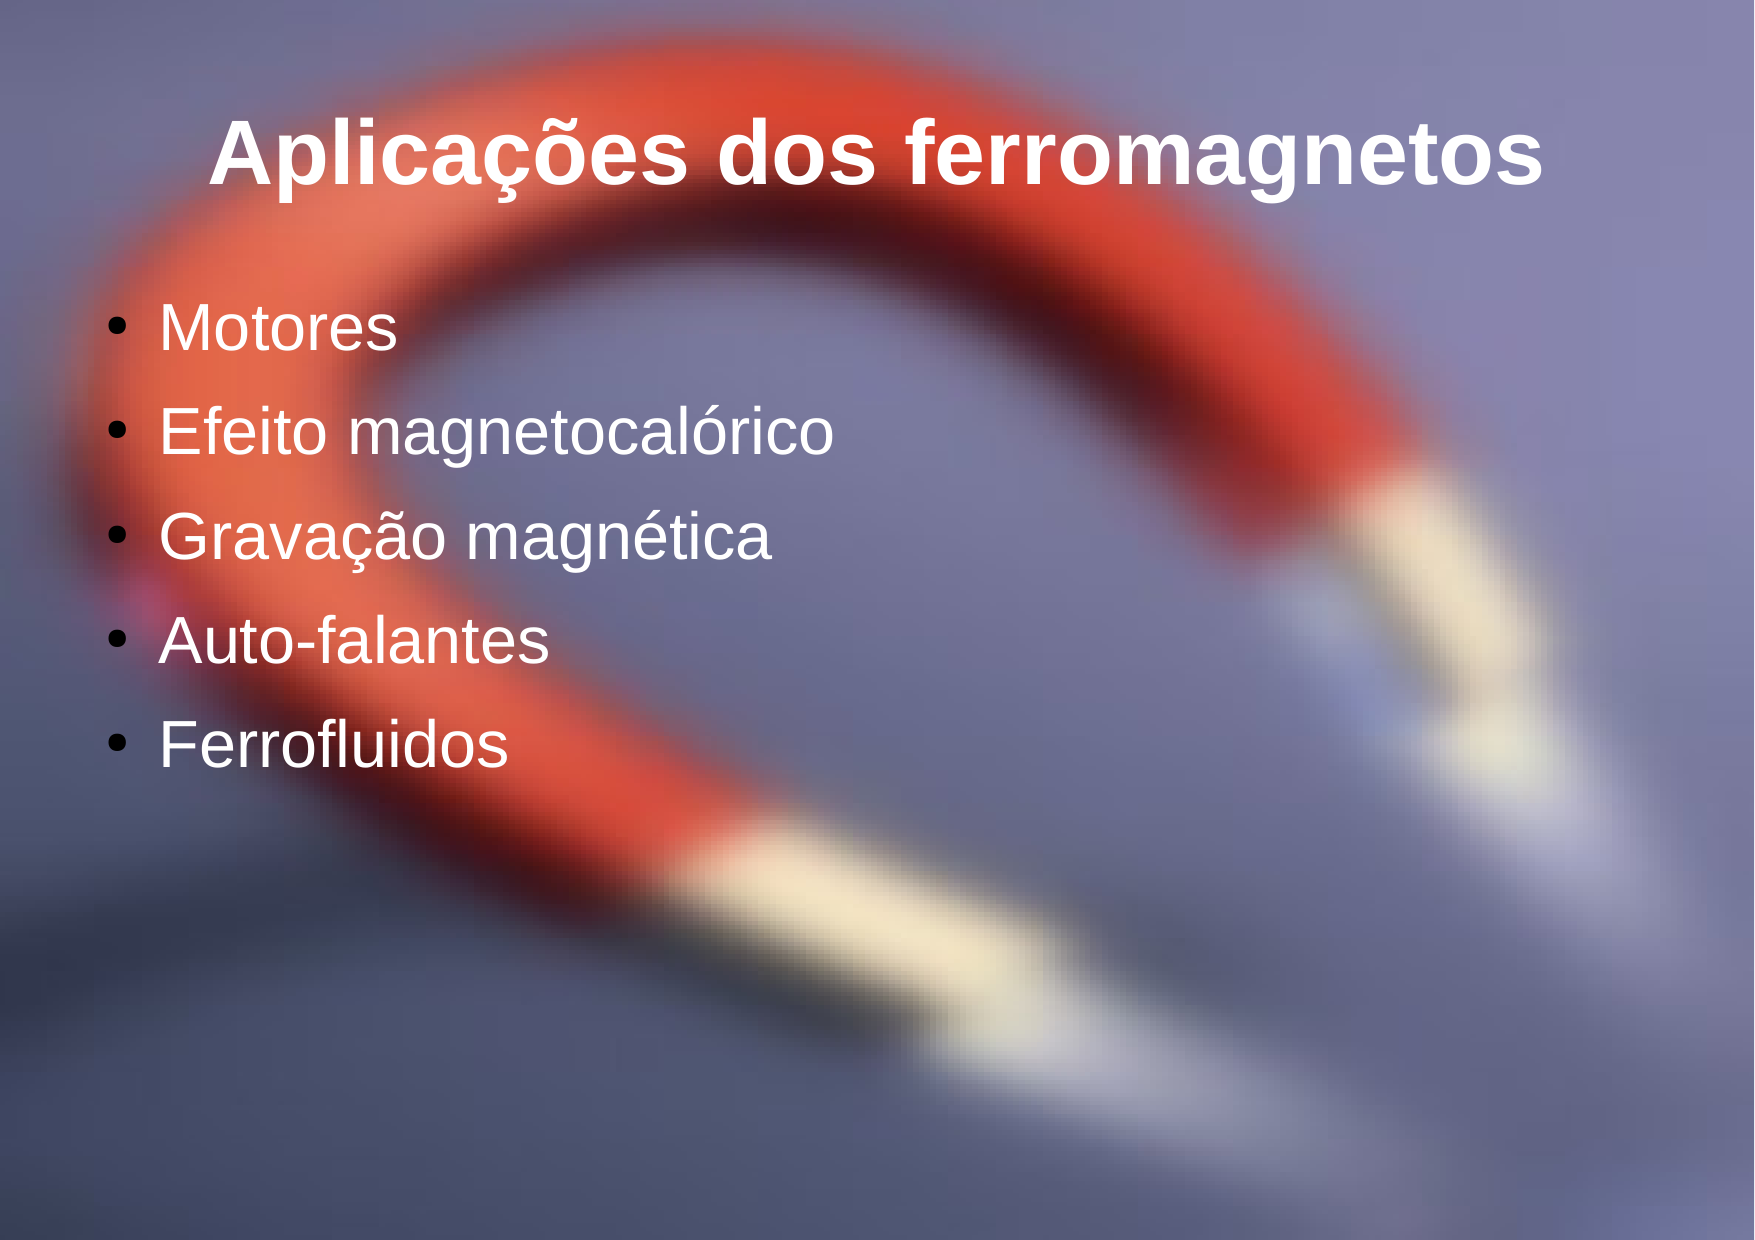

# Aplicações dos ferromagnetos
Motores
Efeito magnetocalórico
Gravação magnética
Auto-falantes
Ferrofluidos